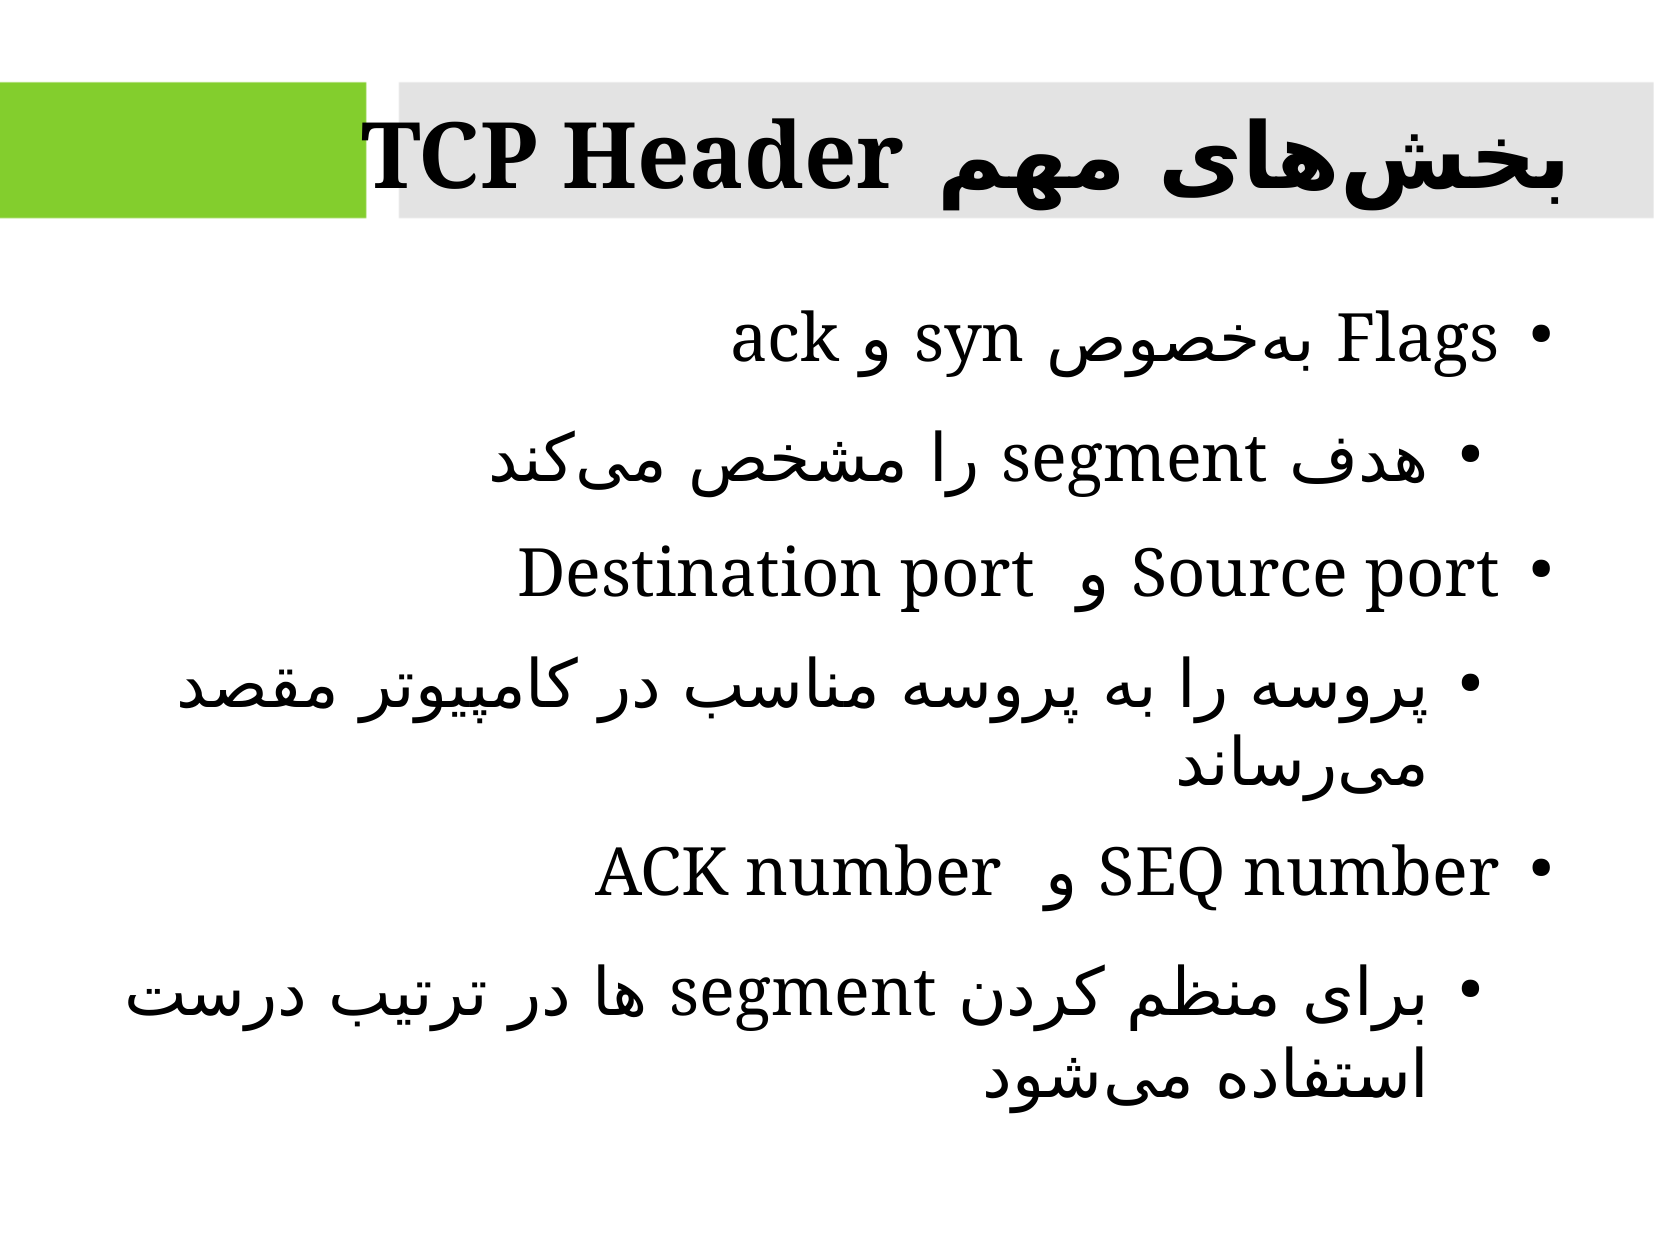

# بخش‌های مهم TCP Header
Flags به‌خصوص syn و ack
هدف segment را مشخص می‌کند
Source port و Destination port
پروسه را به‌ پروسه مناسب در کامپیوتر مقصد می‌رساند
SEQ number و ACK number
برای منظم کردن segment ها در ترتیب درست استفاده می‌شود